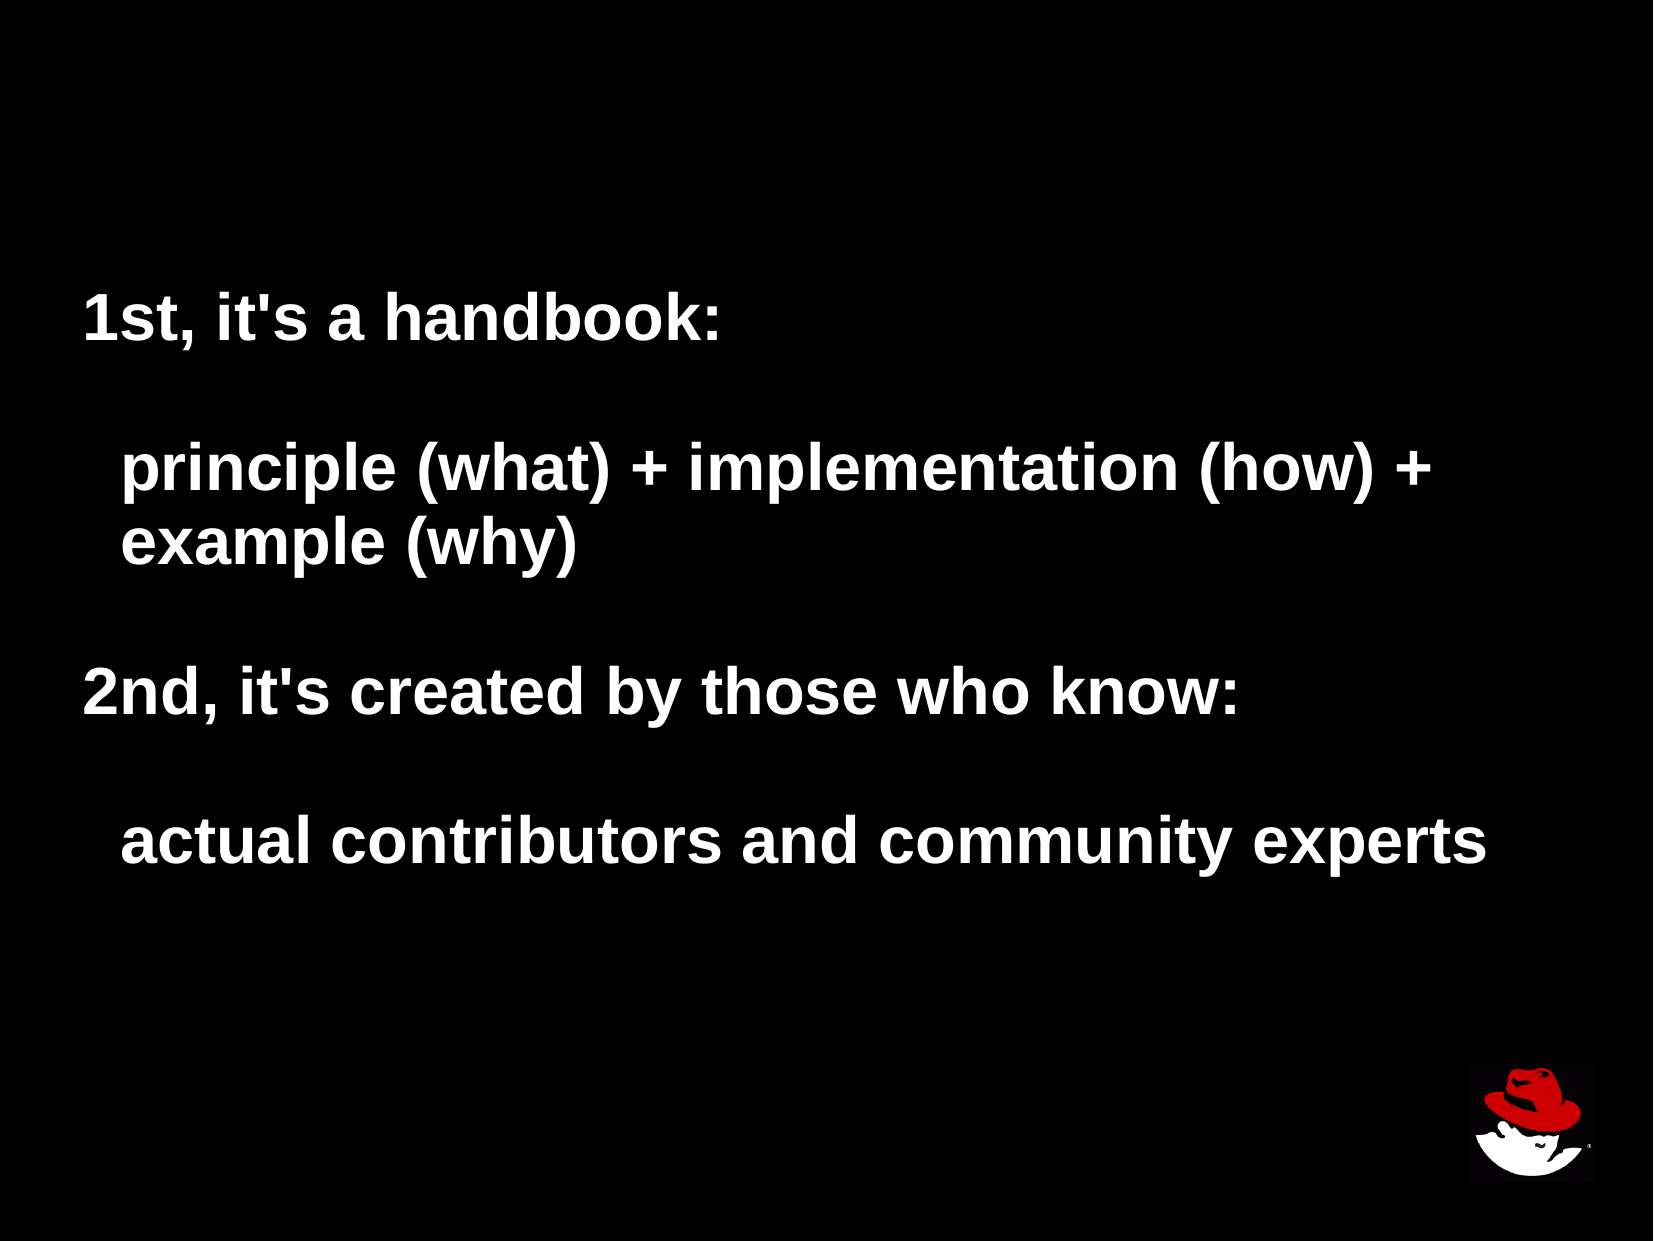

# 1st, it's a handbook:
principle (what) + implementation (how) + example (why)
2nd, it's created by those who know:
actual contributors and community experts